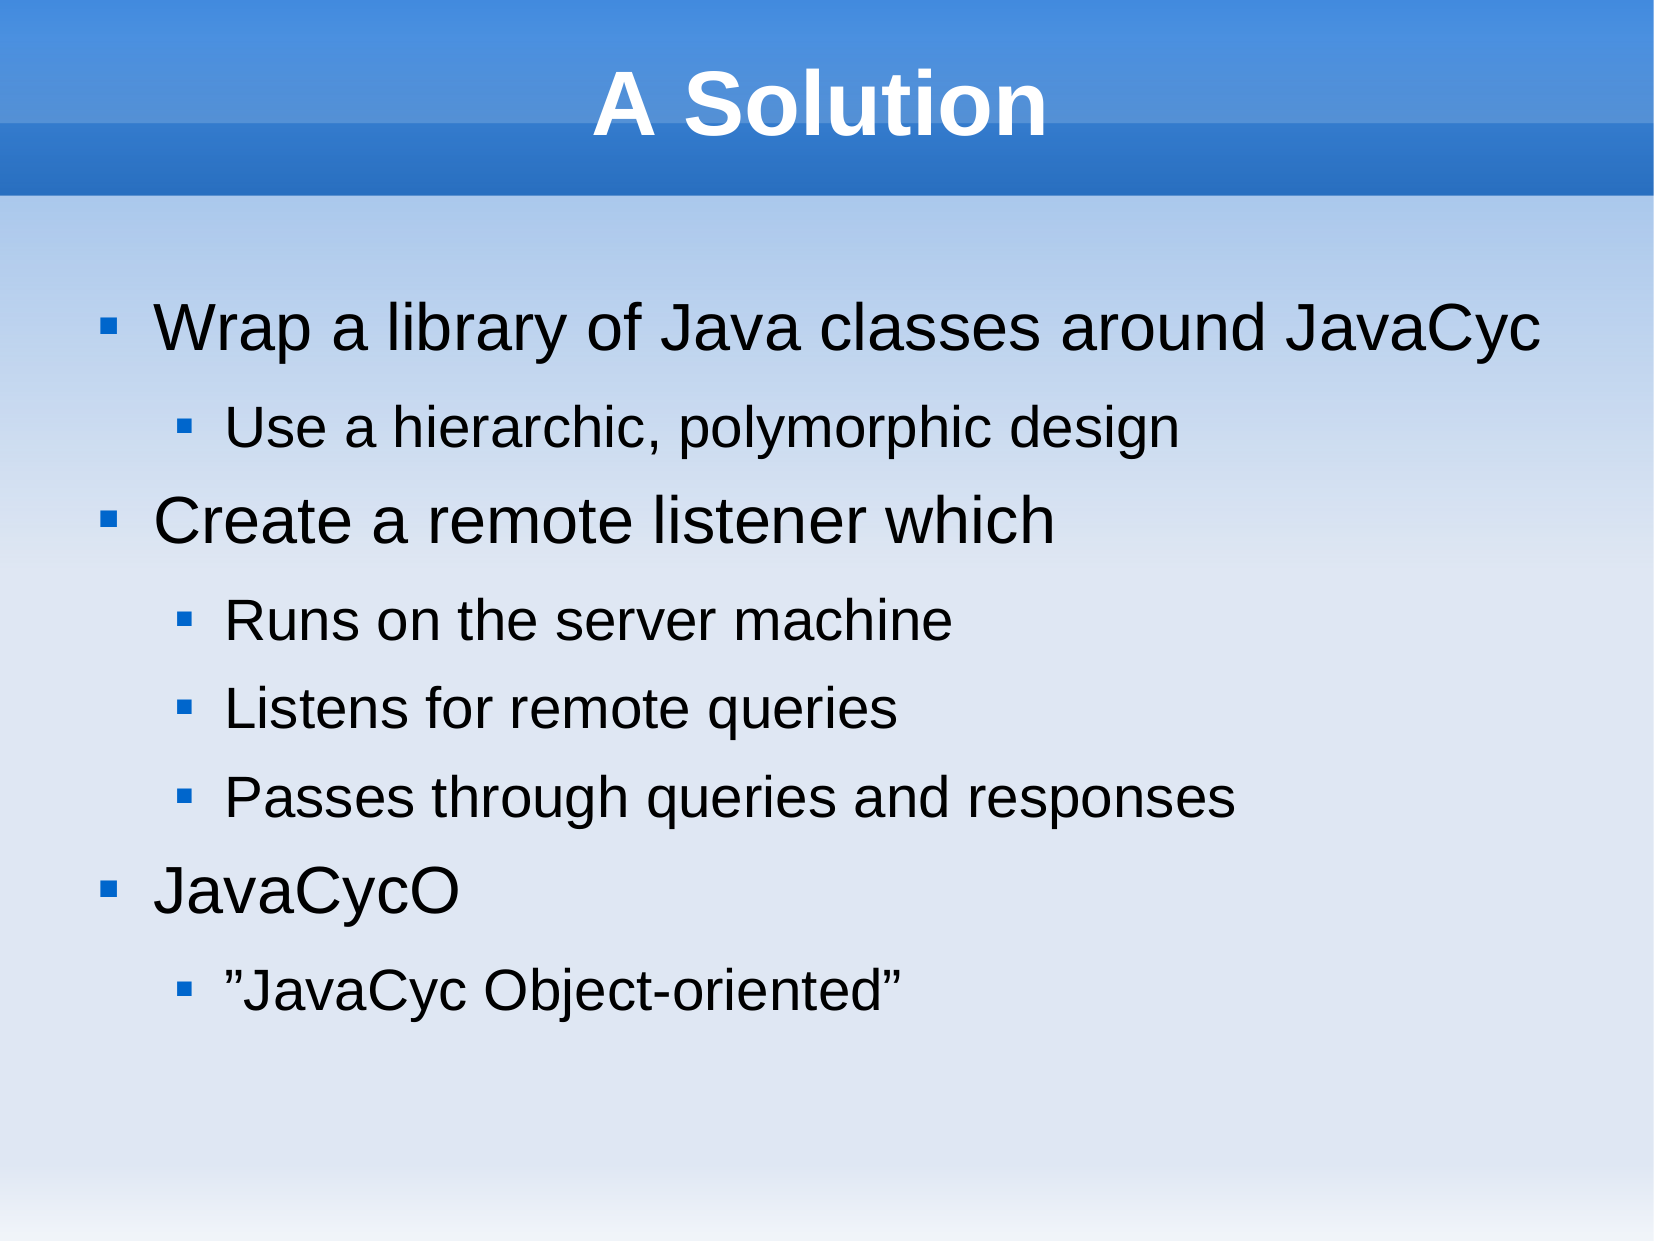

# A Solution
Wrap a library of Java classes around JavaCyc
Use a hierarchic, polymorphic design
Create a remote listener which
Runs on the server machine
Listens for remote queries
Passes through queries and responses
JavaCycO
”JavaCyc Object-oriented”